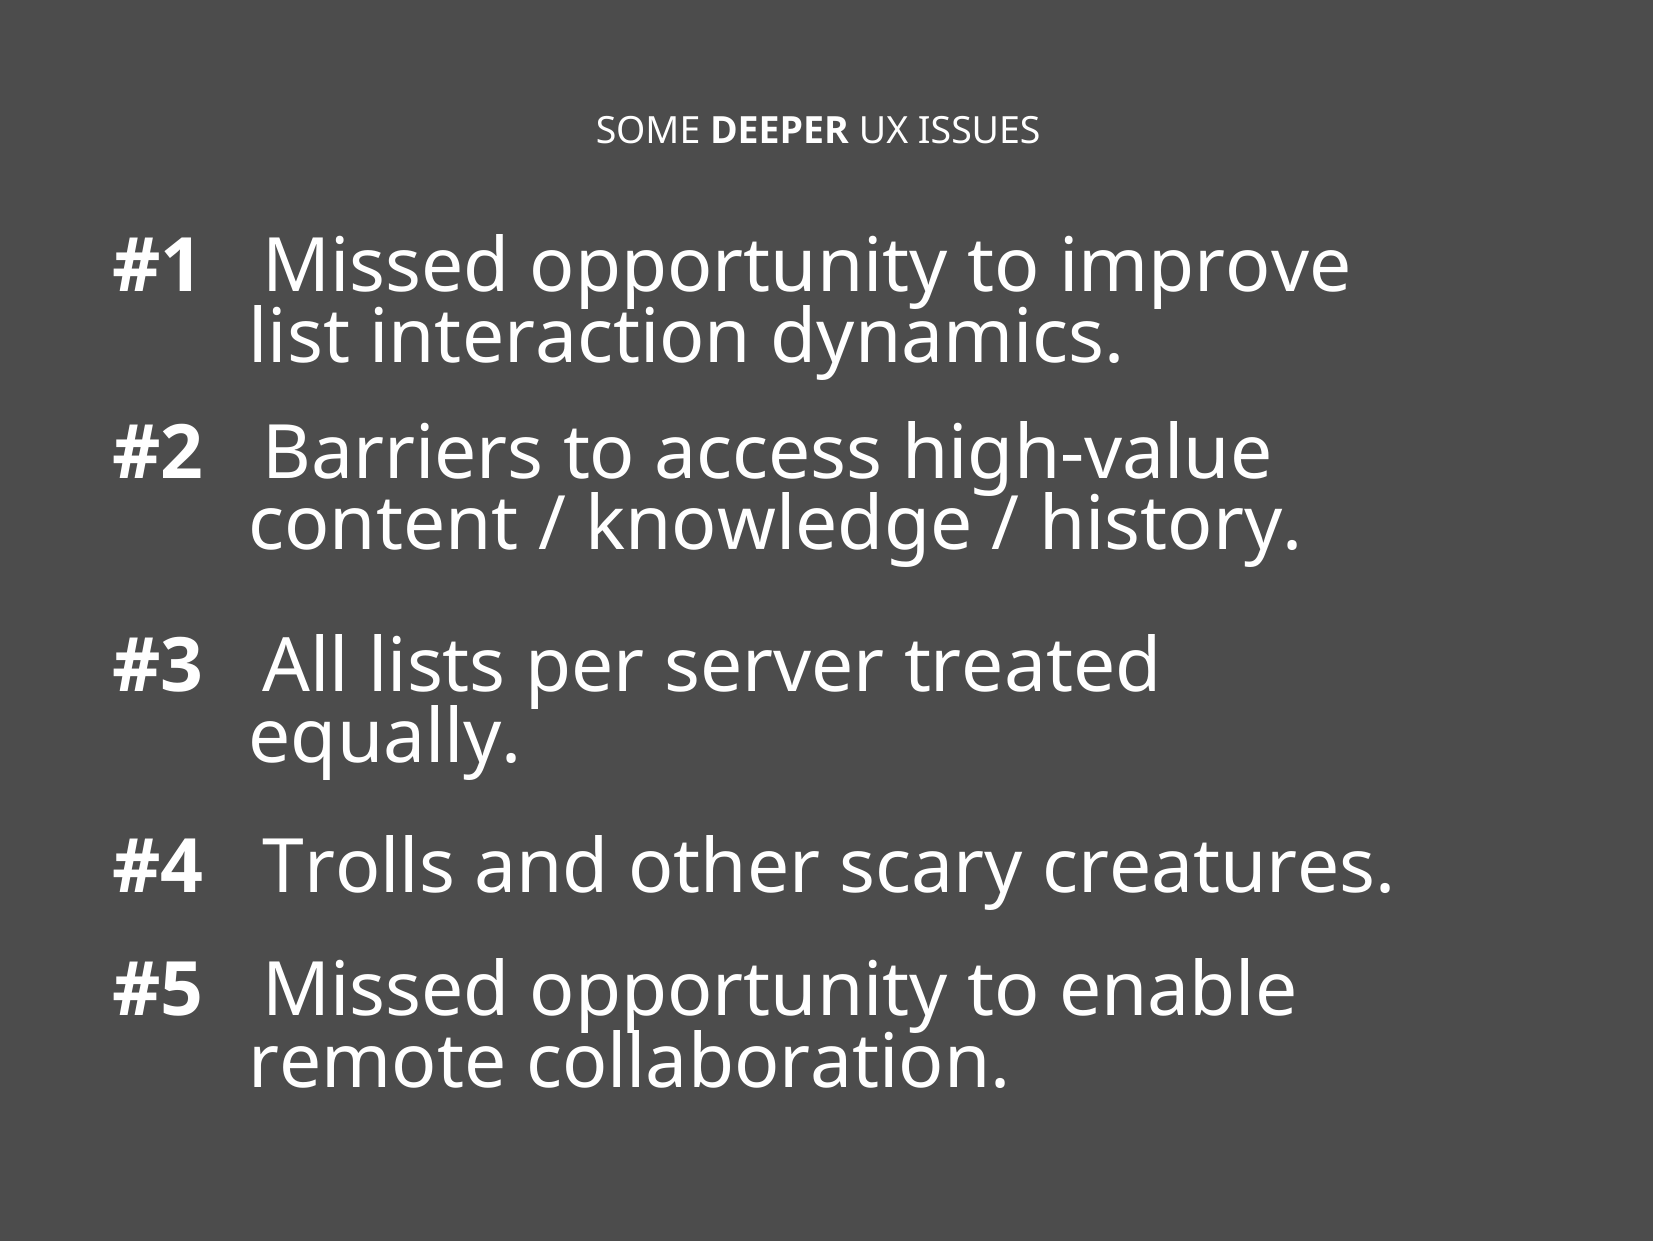

SOME DEEPER UX ISSUES
# #1 Missed opportunity to improve list interaction dynamics.
#2 Barriers to access high-value
 content / knowledge / history.
#3 All lists per server treated
 equally.
#4 Trolls and other scary creatures.
#5 Missed opportunity to enable
 remote collaboration.